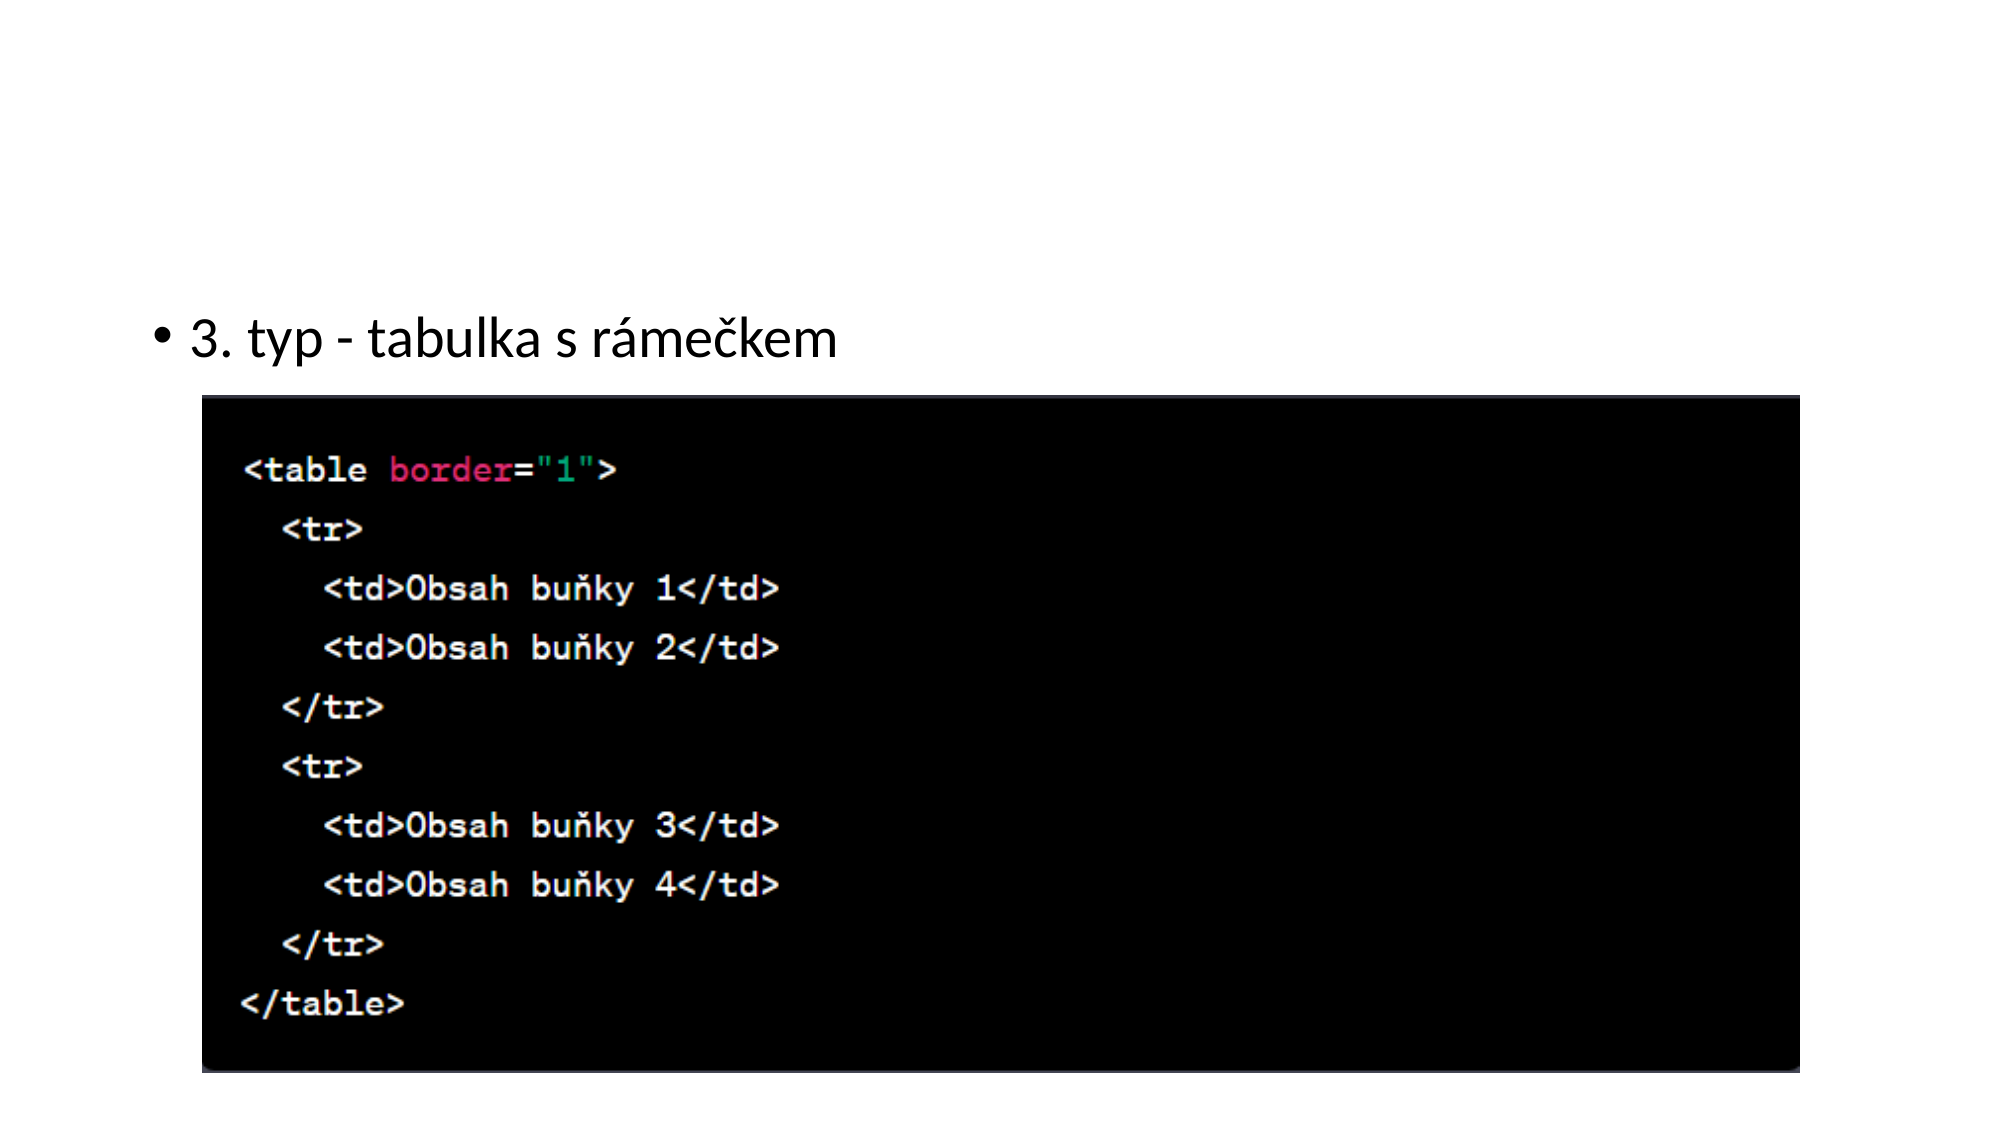

#
3. typ - tabulka s rámečkem